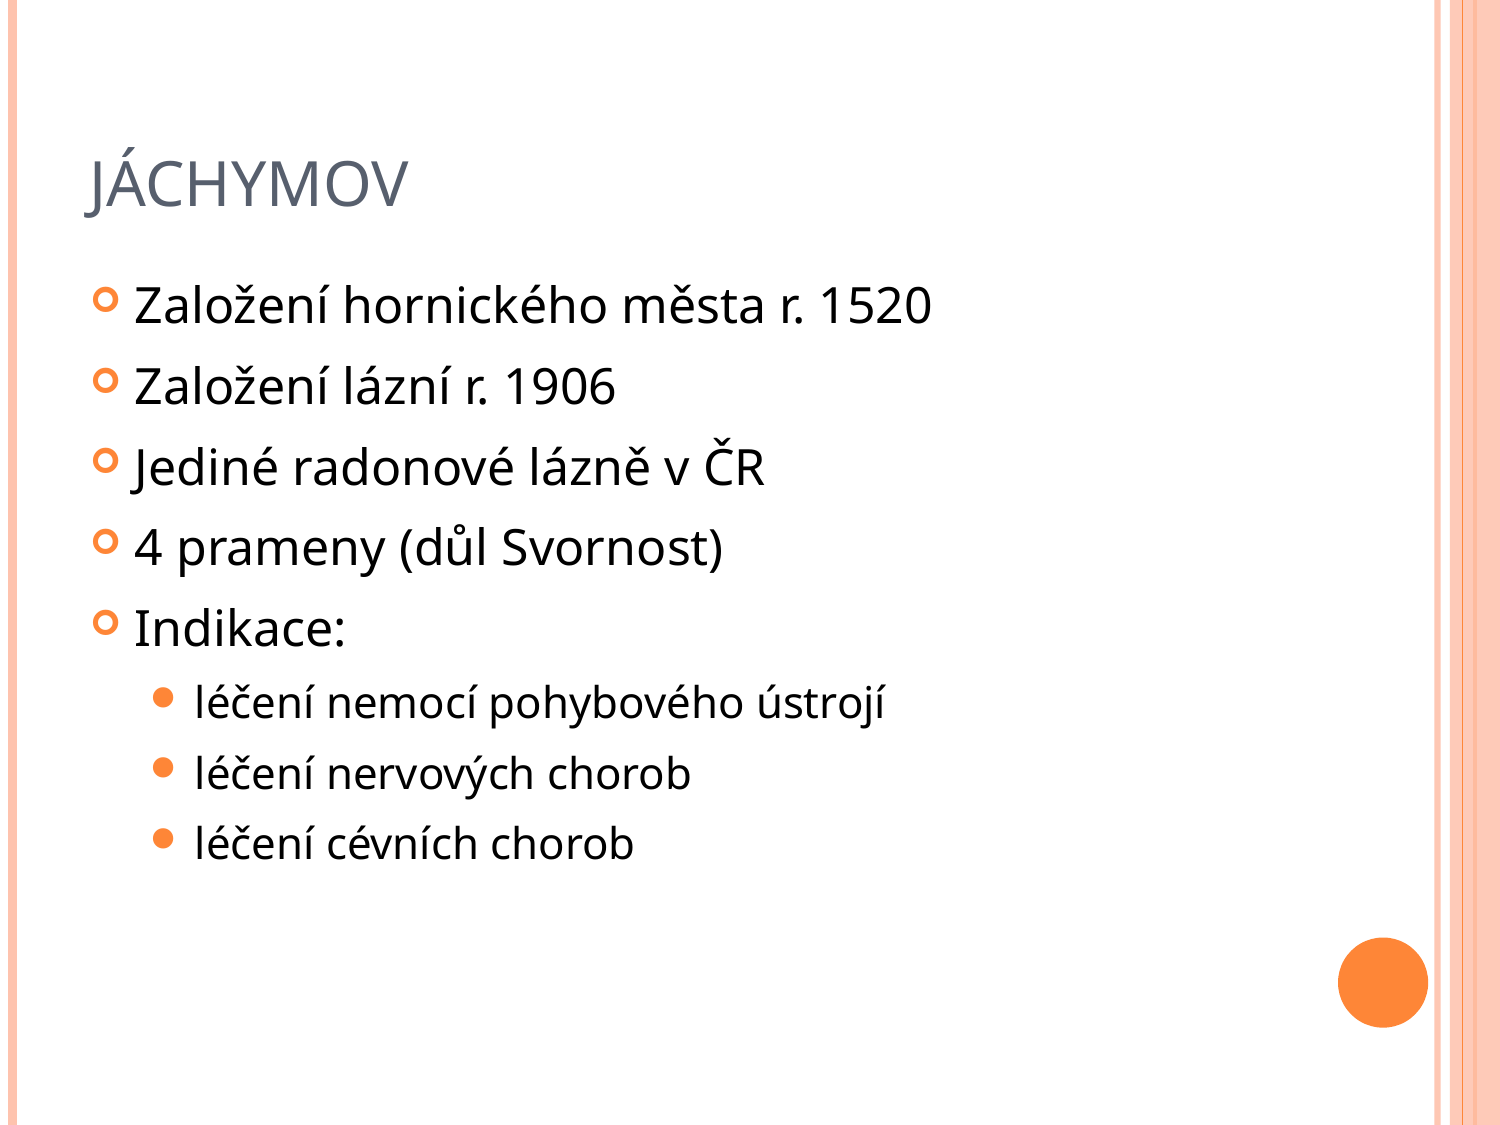

# JÁCHYMOV
Založení hornického města r. 1520
Založení lázní r. 1906
Jediné radonové lázně v ČR
4 prameny (důl Svornost)
Indikace:
léčení nemocí pohybového ústrojí
léčení nervových chorob
léčení cévních chorob